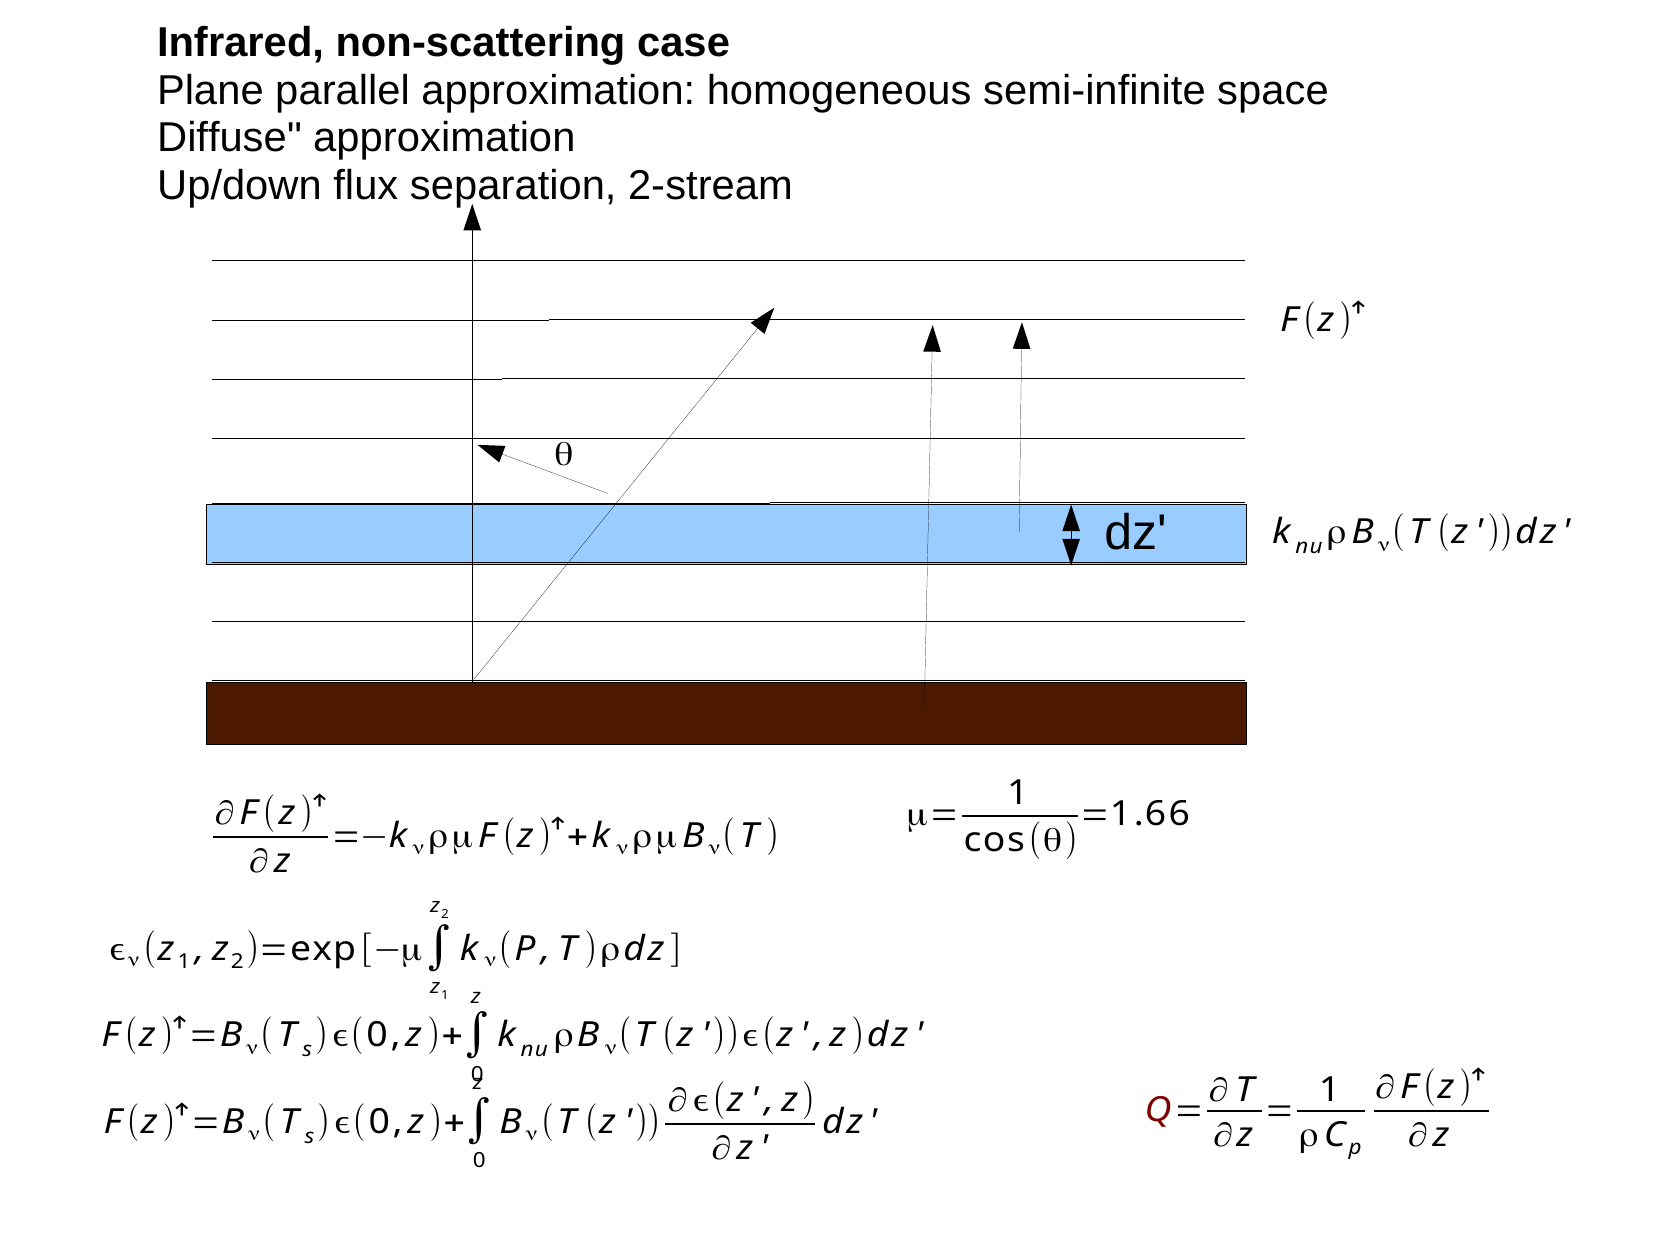

Infrared, non-scattering case
Plane parallel approximation: homogeneous semi-infinite space
Diffuse" approximation
Up/down flux separation, 2-stream
dz'